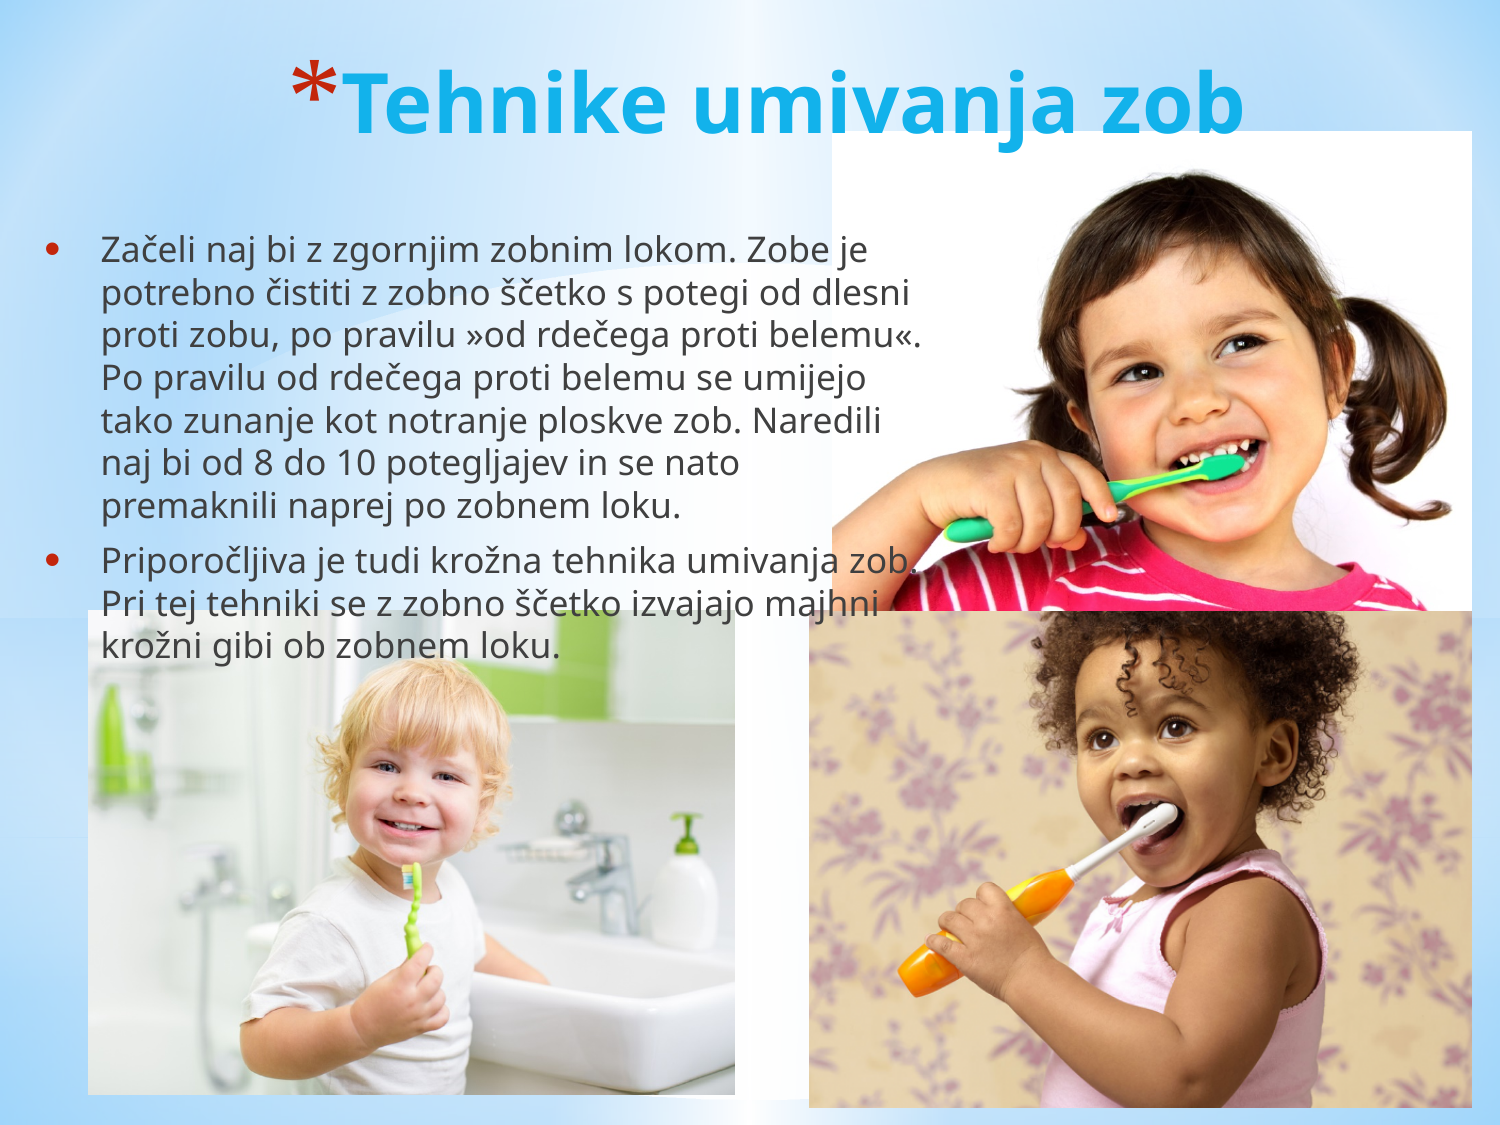

# Tehnike umivanja zob
Začeli naj bi z zgornjim zobnim lokom. Zobe je potrebno čistiti z zobno ščetko s potegi od dlesni proti zobu, po pravilu »od rdečega proti belemu«. Po pravilu od rdečega proti belemu se umijejo tako zunanje kot notranje ploskve zob. Naredili naj bi od 8 do 10 potegljajev in se nato premaknili naprej po zobnem loku.
Priporočljiva je tudi krožna tehnika umivanja zob. Pri tej tehniki se z zobno ščetko izvajajo majhni krožni gibi ob zobnem loku.